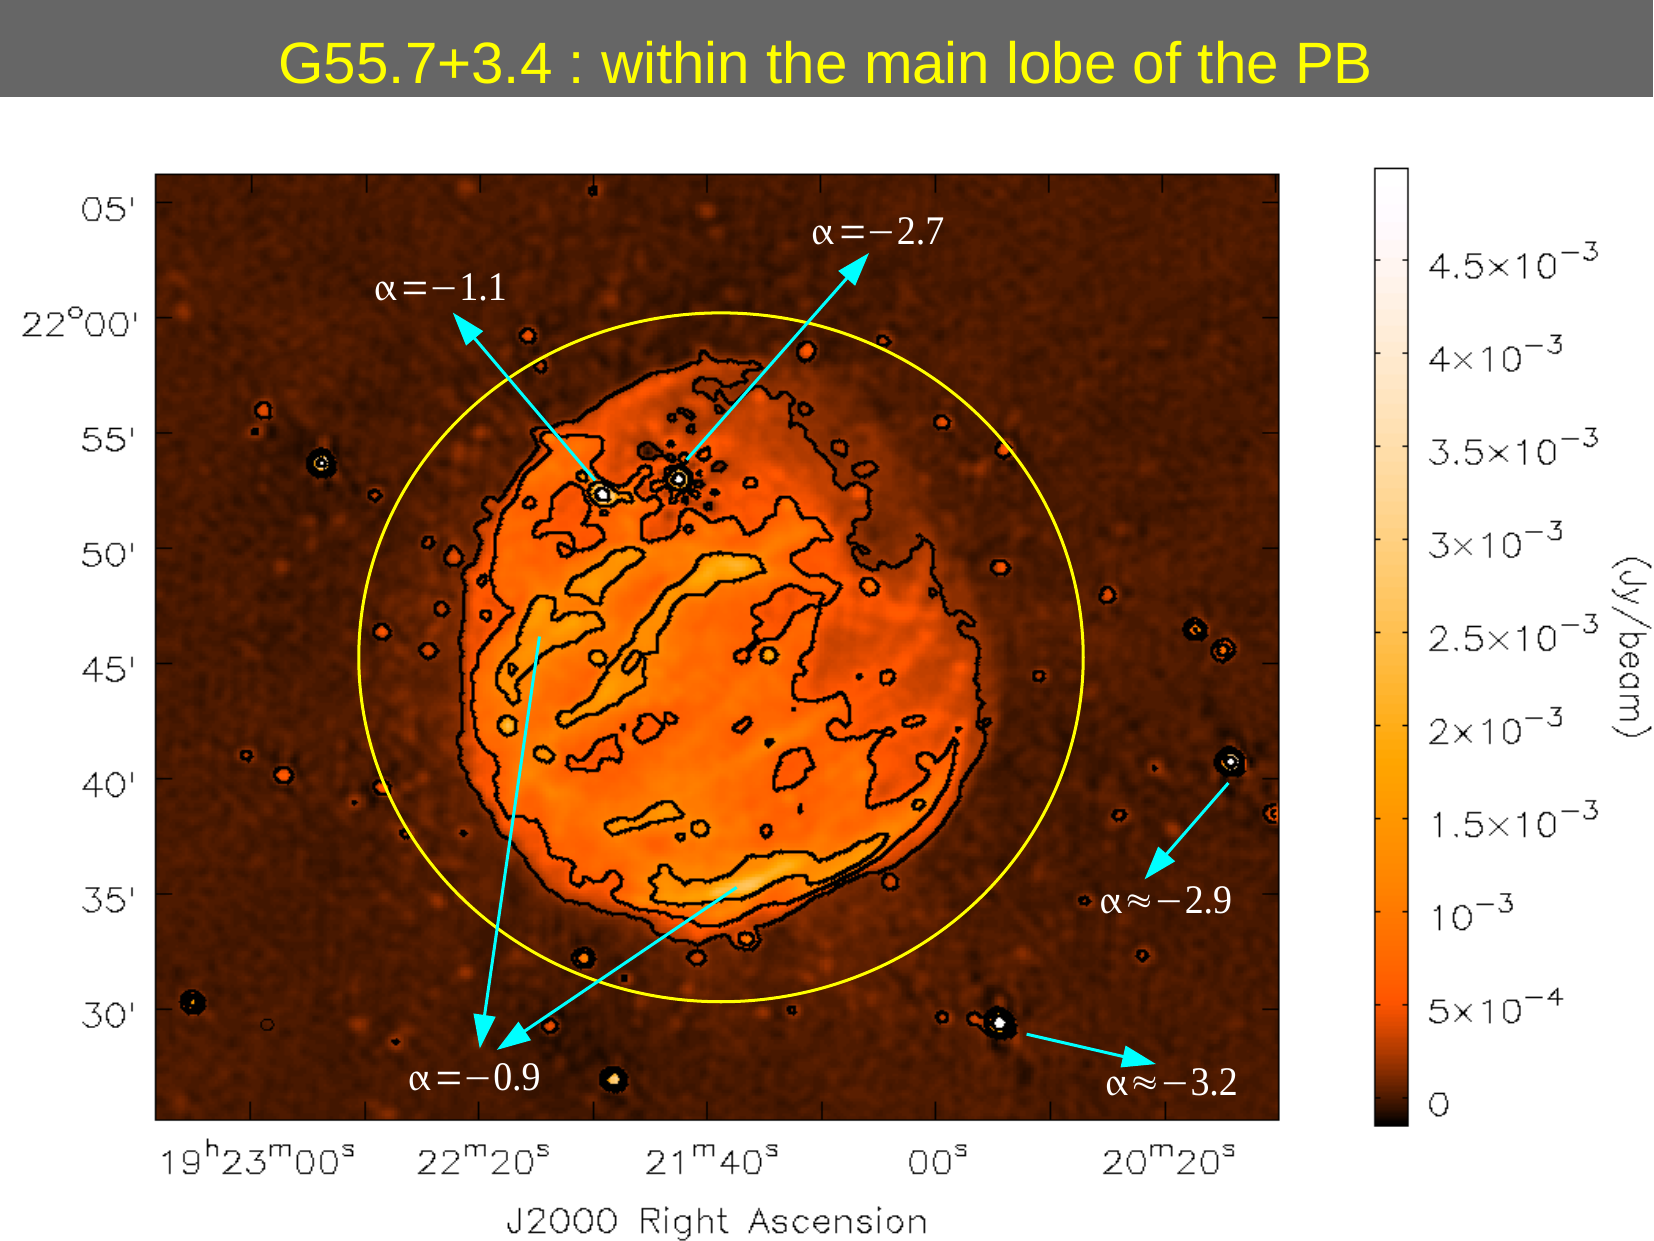

# G55.7+3.4 : within the main lobe of the PB
26